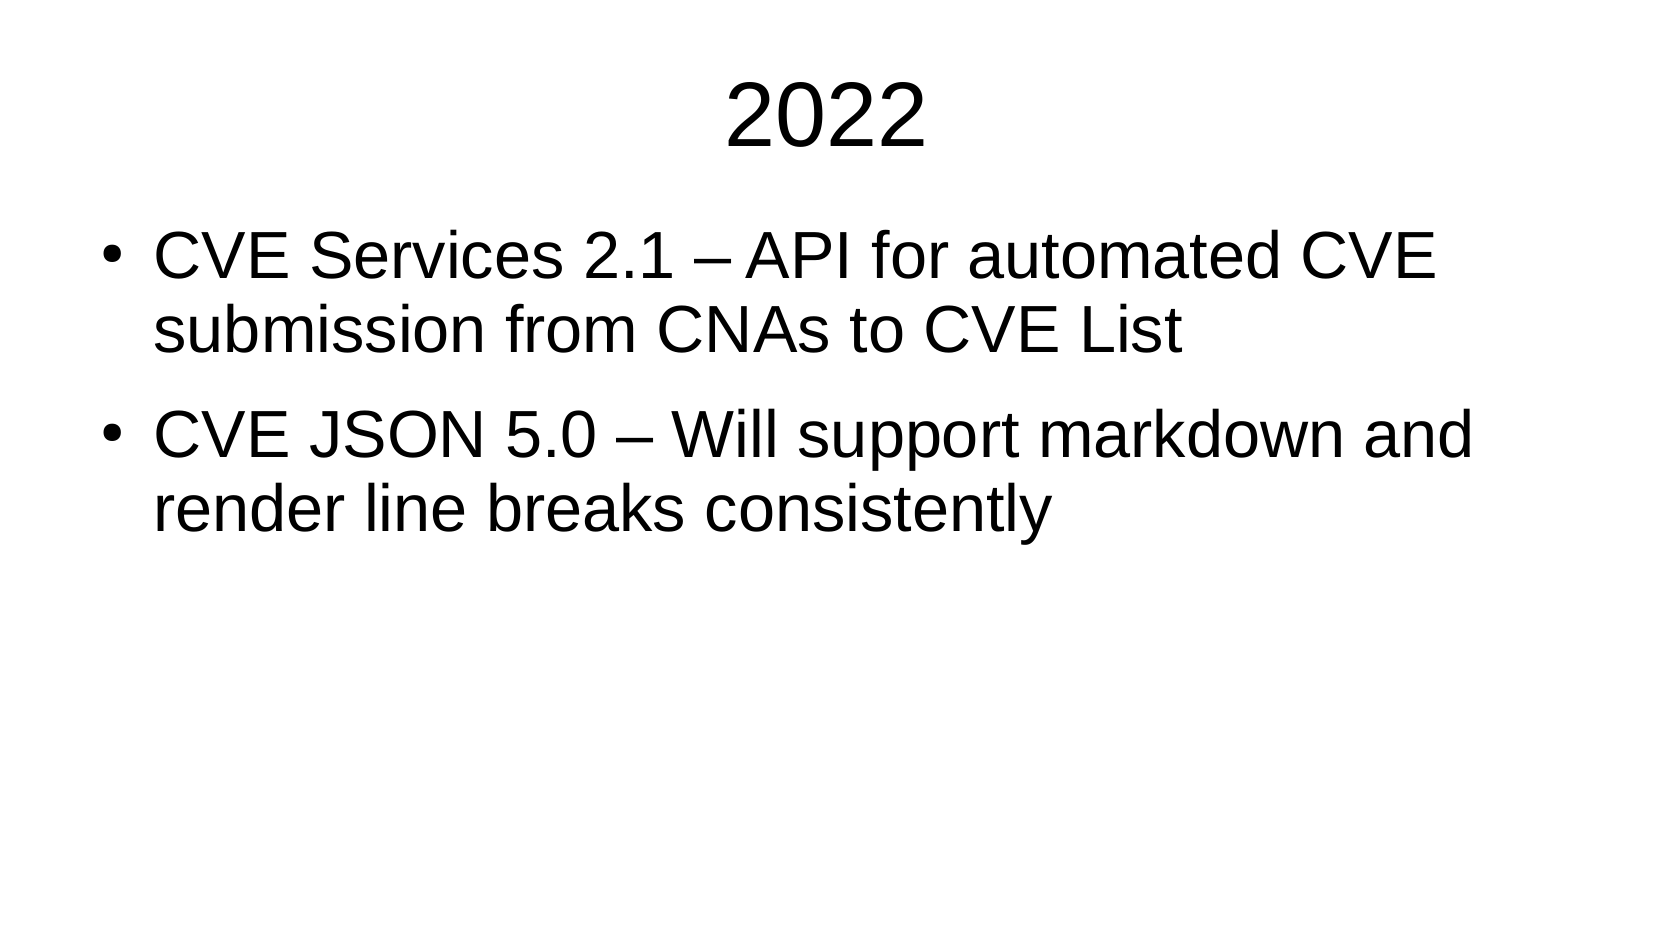

# 2022
CVE Services 2.1 – API for automated CVE submission from CNAs to CVE List
CVE JSON 5.0 – Will support markdown and render line breaks consistently